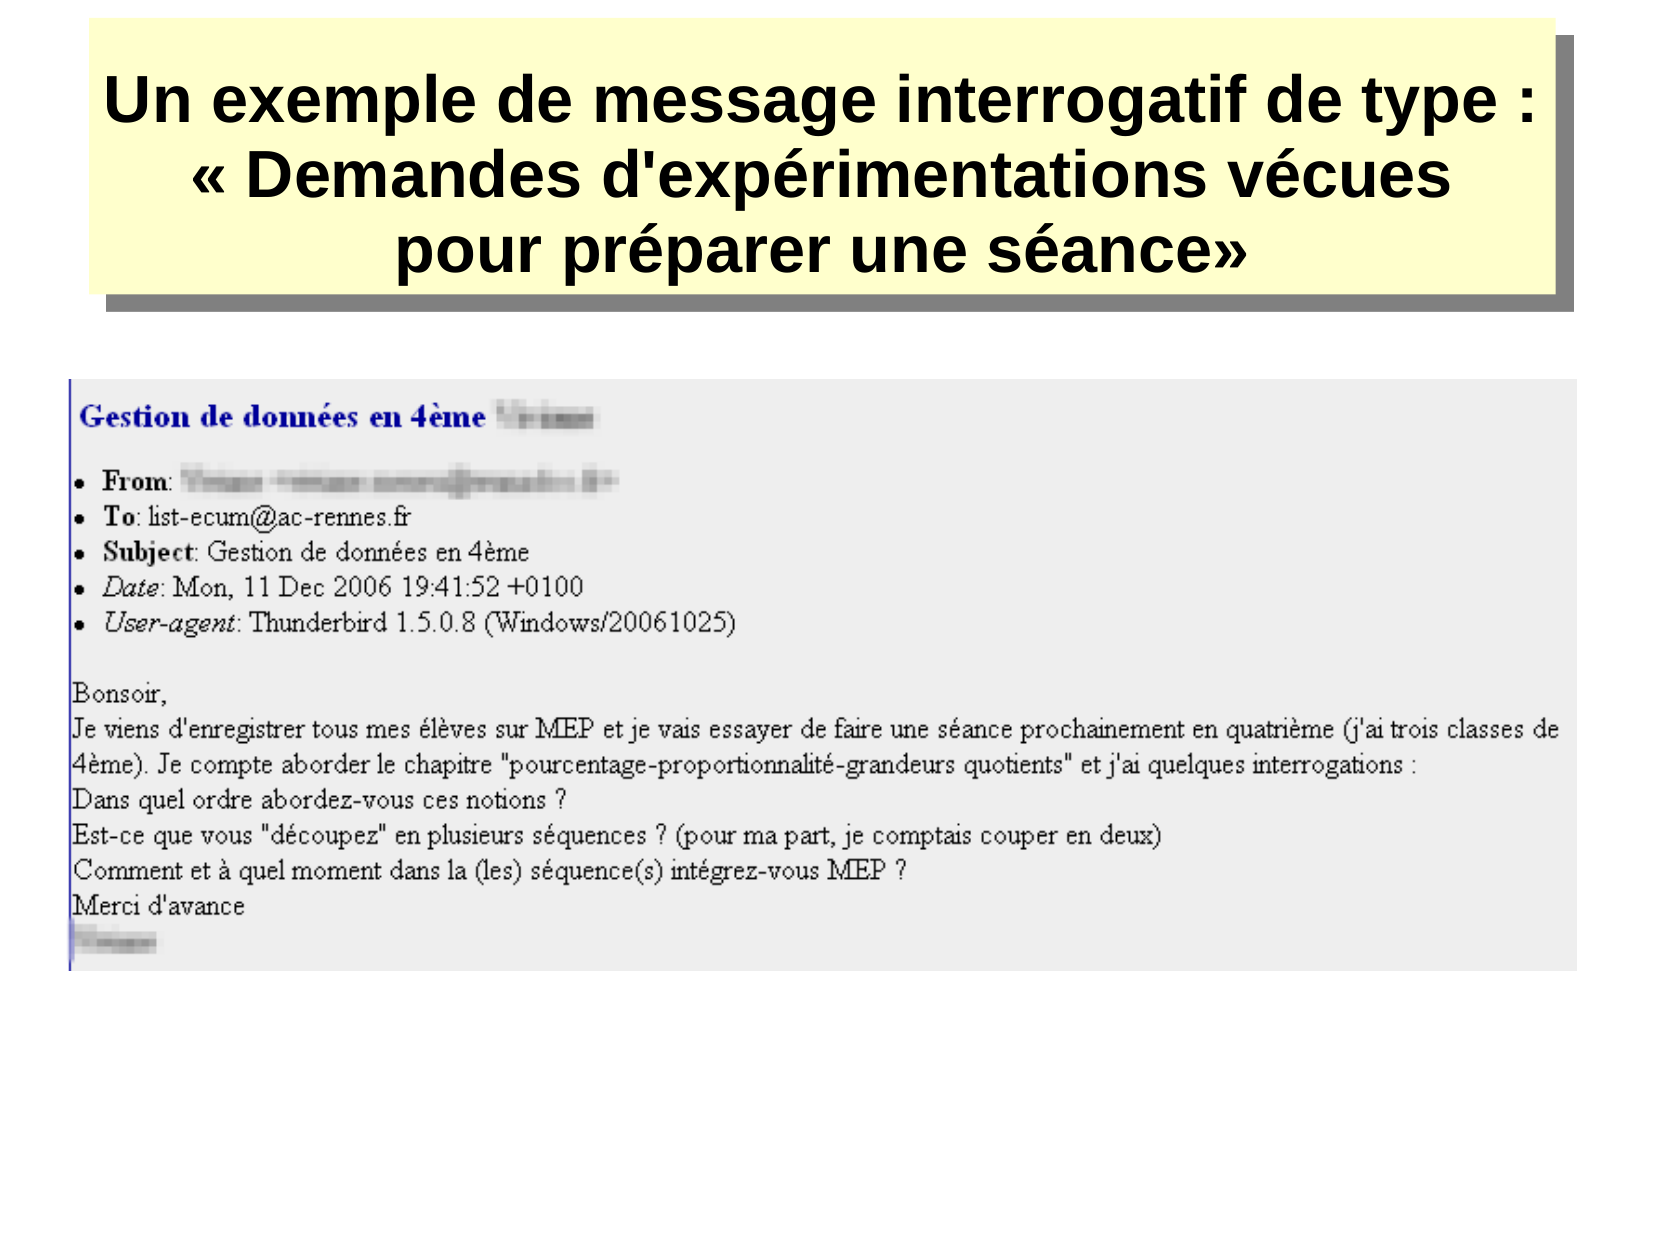

Un exemple de message interrogatif de type :
« Demandes d'expérimentations vécues
pour préparer une séance»